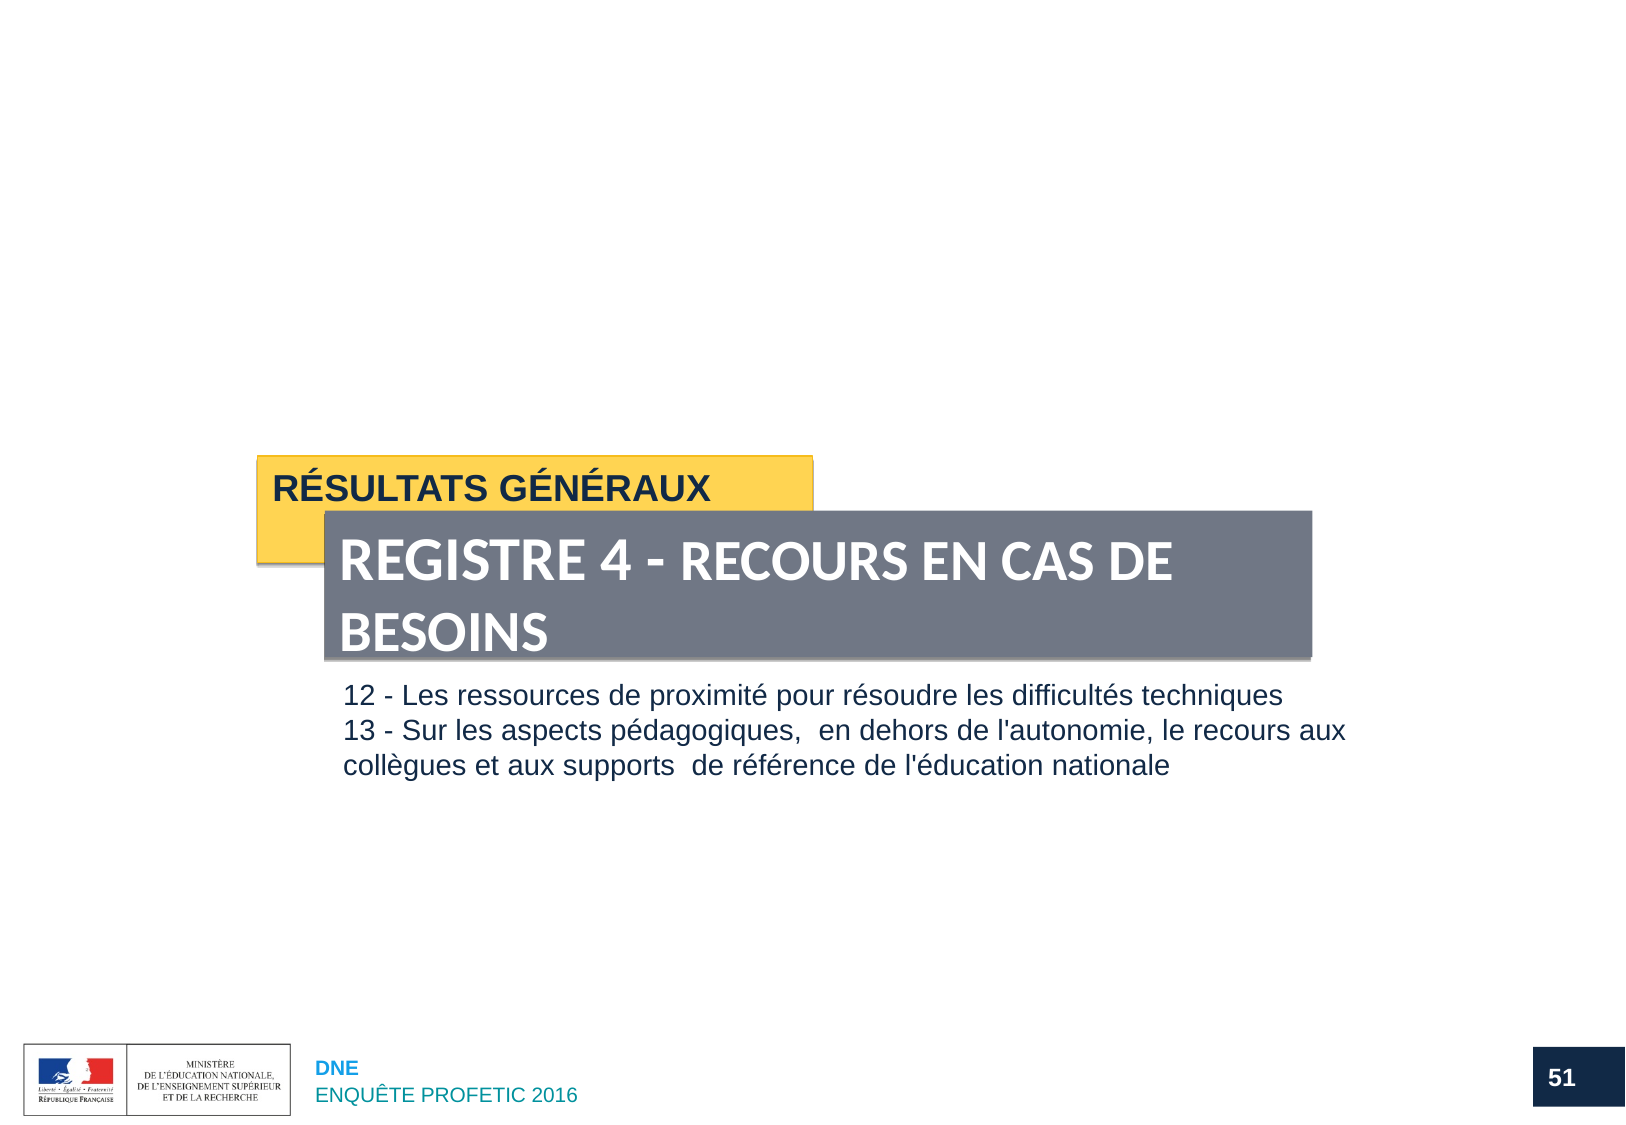

Résultats généraux
# Registre 4 - Recours en cas de besoins
12 - Les ressources de proximité pour résoudre les difficultés techniques
13 - Sur les aspects pédagogiques, en dehors de l'autonomie, le recours aux collègues et aux supports de référence de l'éducation nationale
47